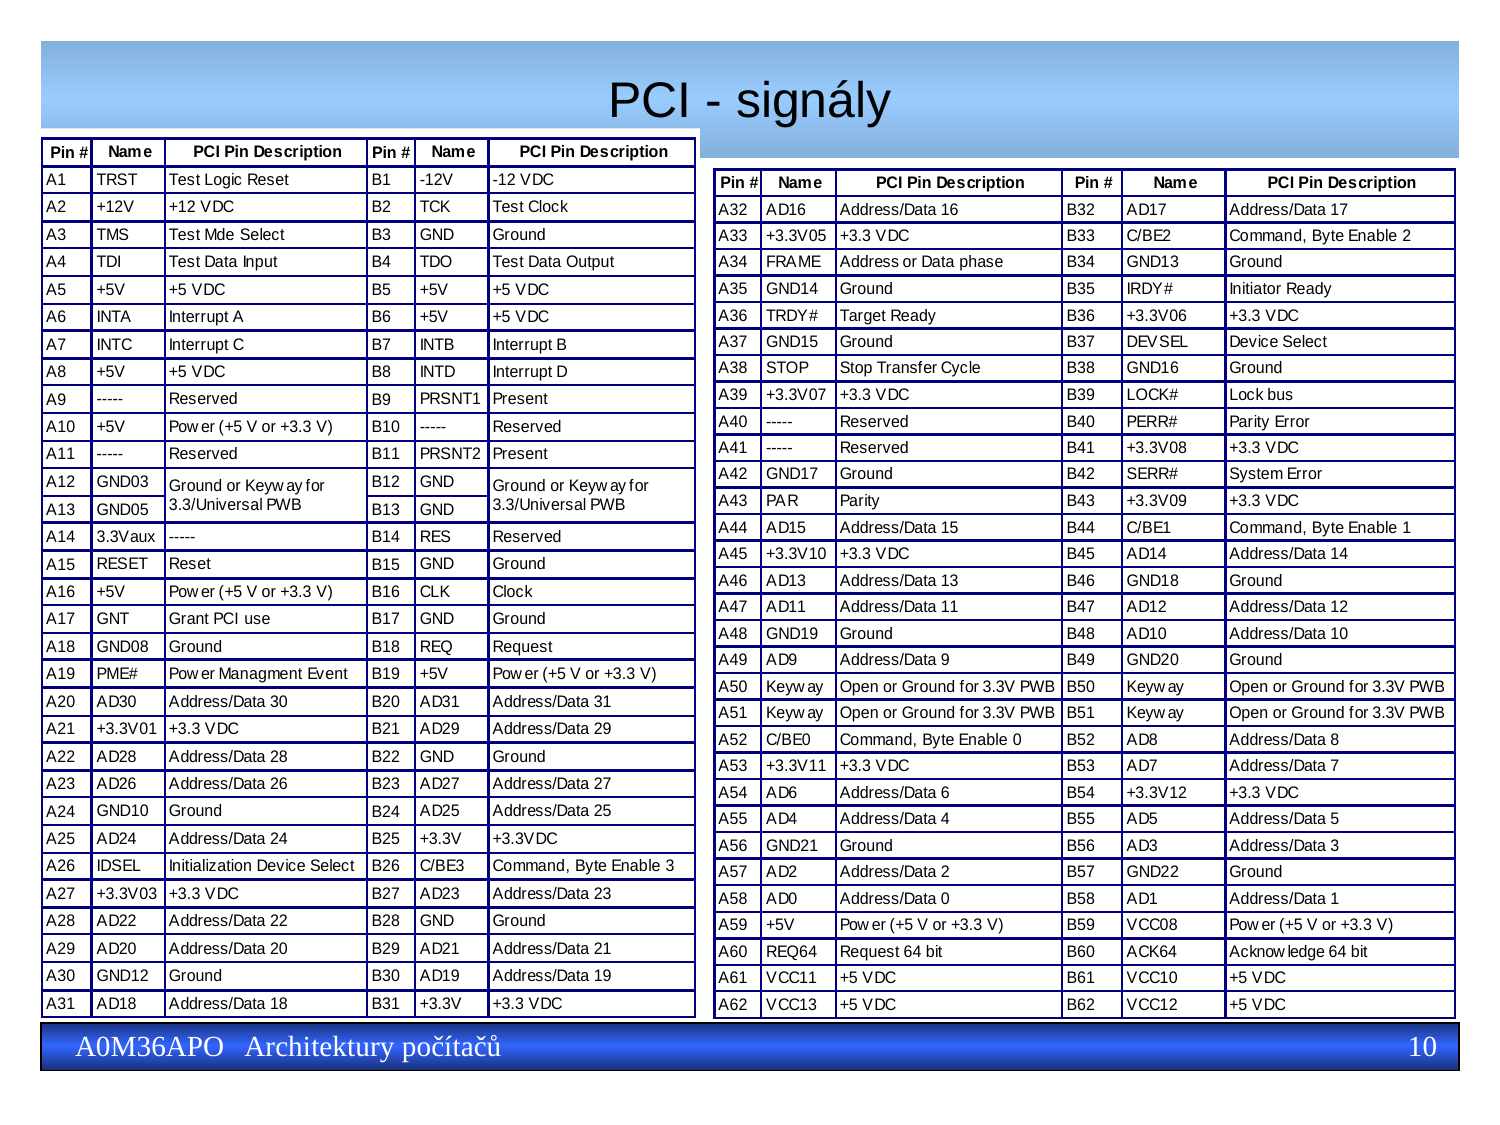

# PCI - signály
A0M36APO Architektury počítačů
10